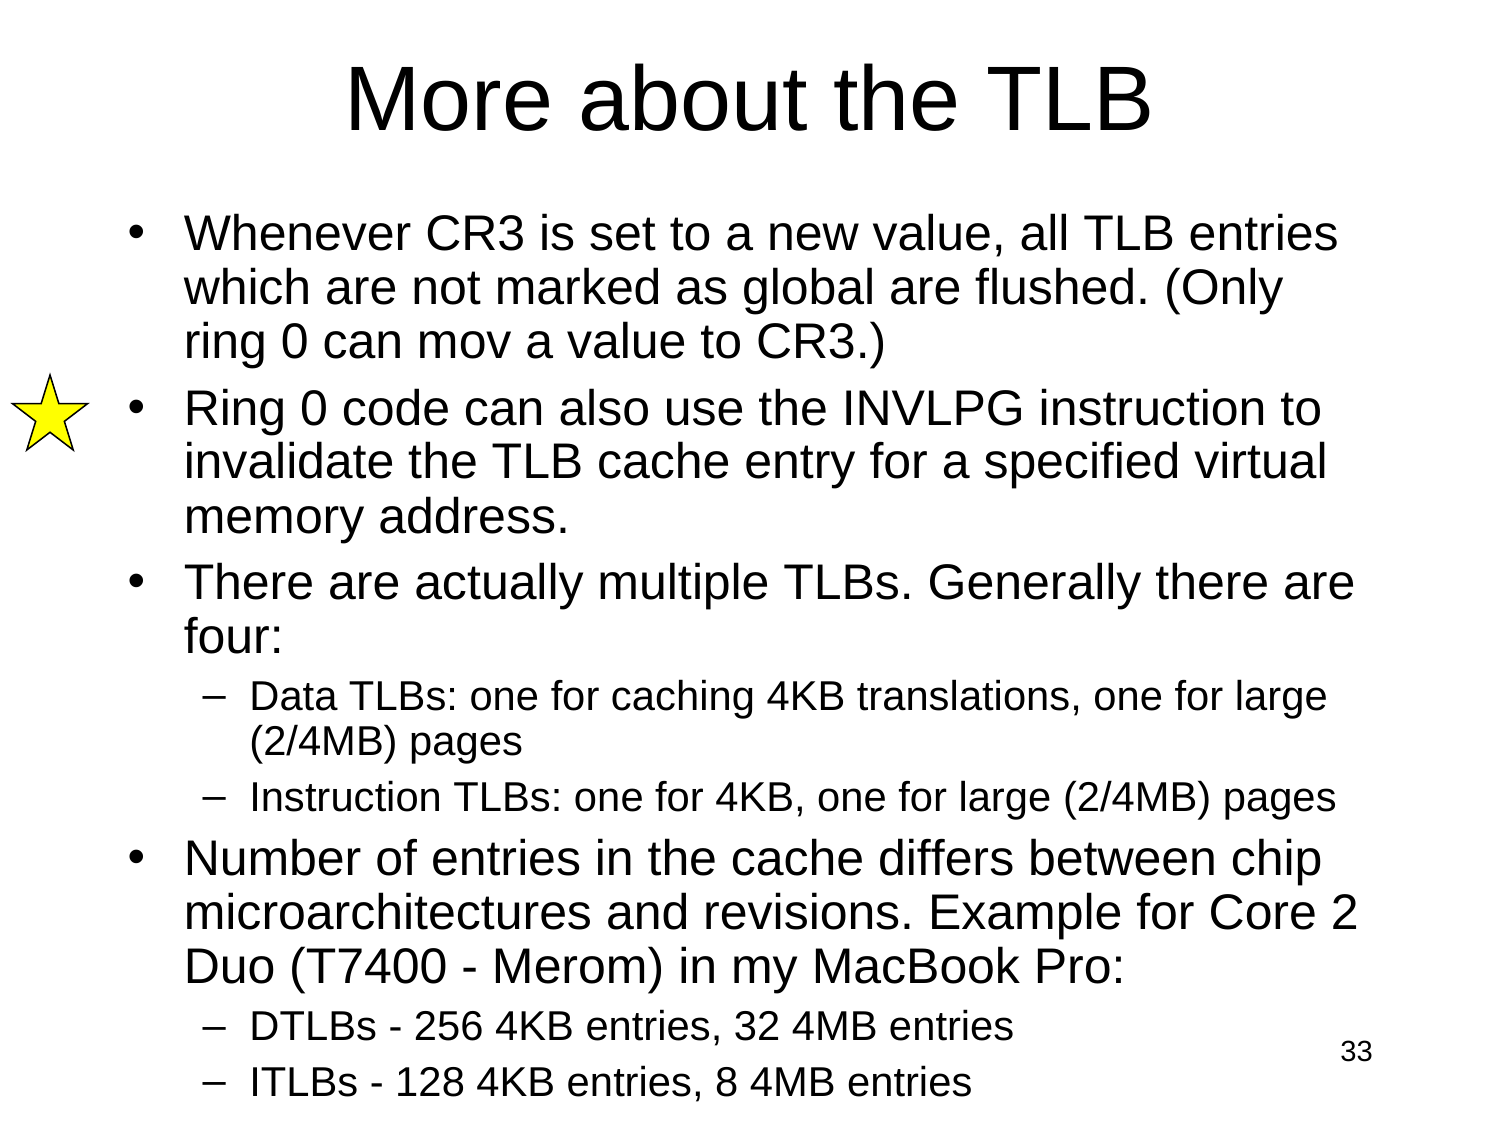

# More about the TLB
Whenever CR3 is set to a new value, all TLB entries which are not marked as global are flushed. (Only ring 0 can mov a value to CR3.)
Ring 0 code can also use the INVLPG instruction to invalidate the TLB cache entry for a specified virtual memory address.
There are actually multiple TLBs. Generally there are four:
Data TLBs: one for caching 4KB translations, one for large (2/4MB) pages
Instruction TLBs: one for 4KB, one for large (2/4MB) pages
Number of entries in the cache differs between chip microarchitectures and revisions. Example for Core 2 Duo (T7400 - Merom) in my MacBook Pro:
DTLBs - 256 4KB entries, 32 4MB entries
ITLBs - 128 4KB entries, 8 4MB entries